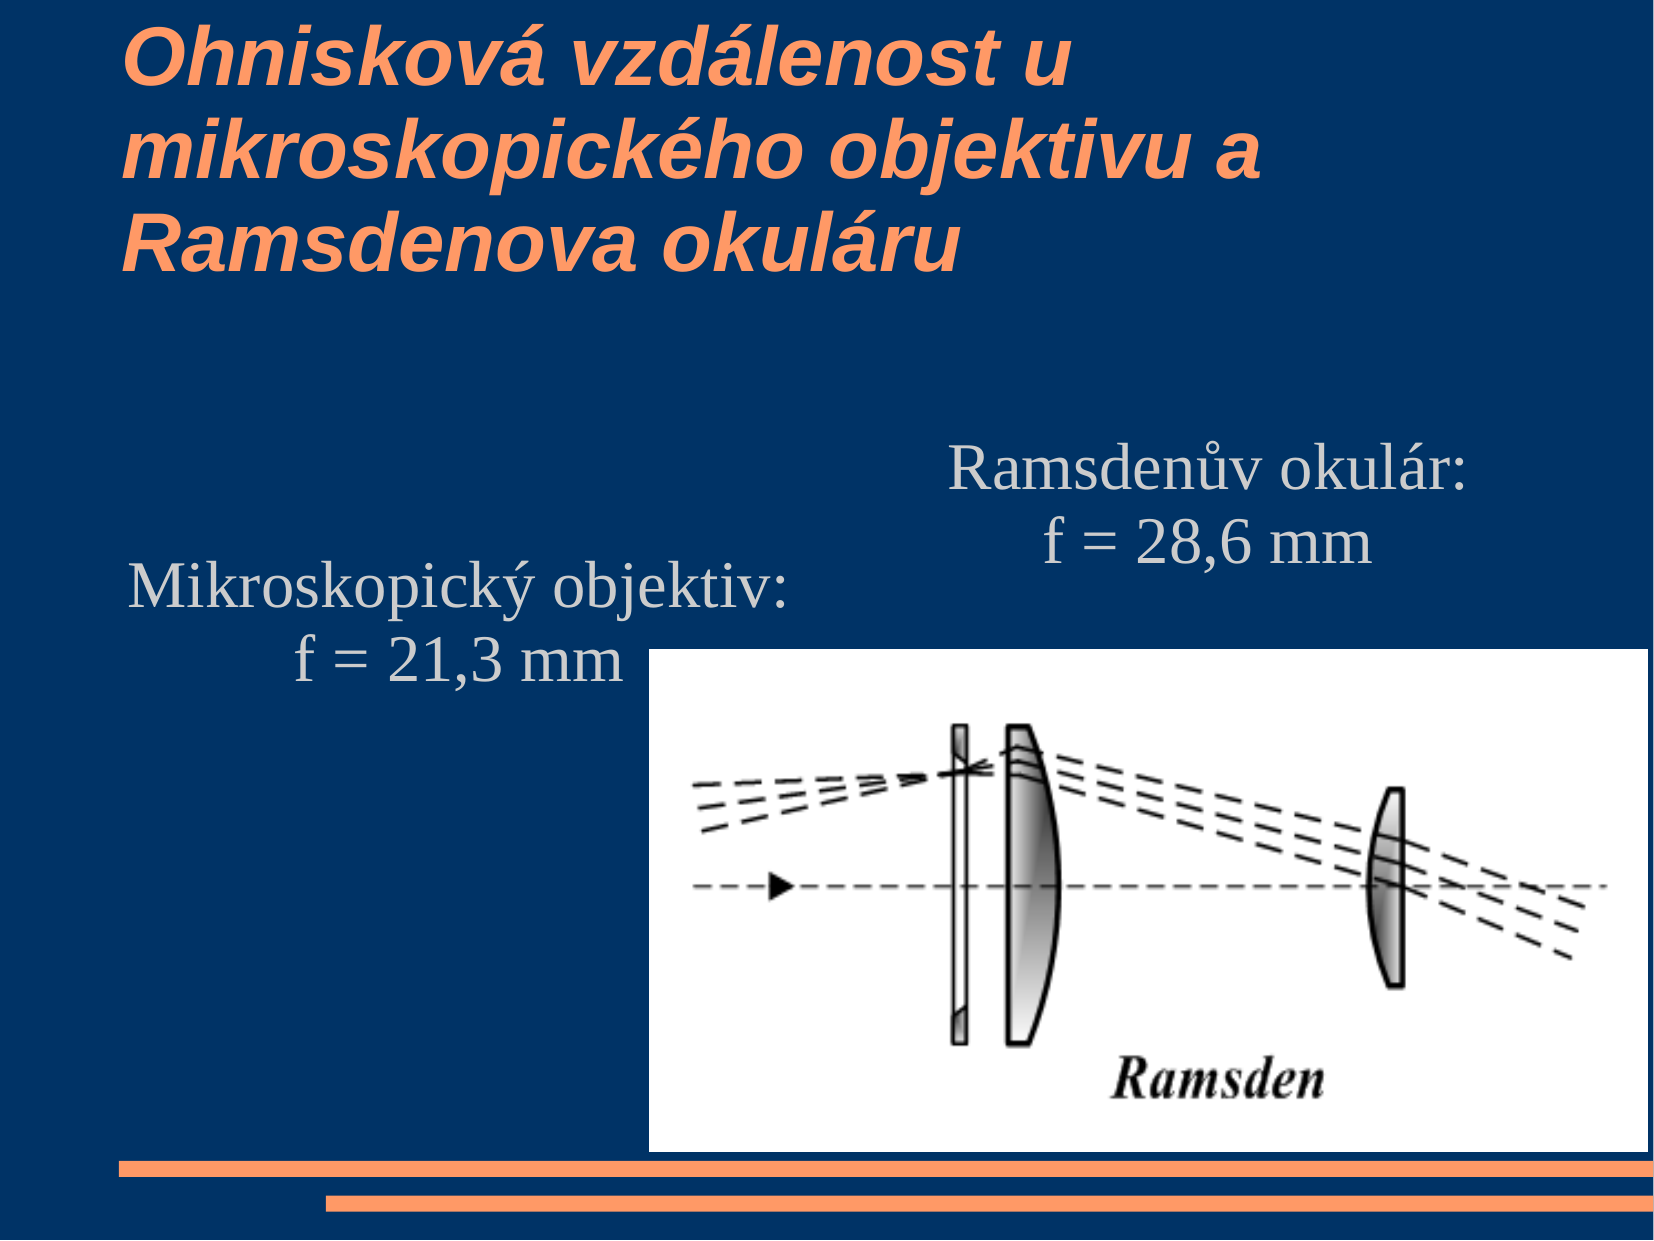

# Ohnisková vzdálenost u mikroskopického objektivu a Ramsdenova okuláru
Mikroskopický objektiv:
f = 21,3 mm
Ramsdenův okulár:
f = 28,6 mm